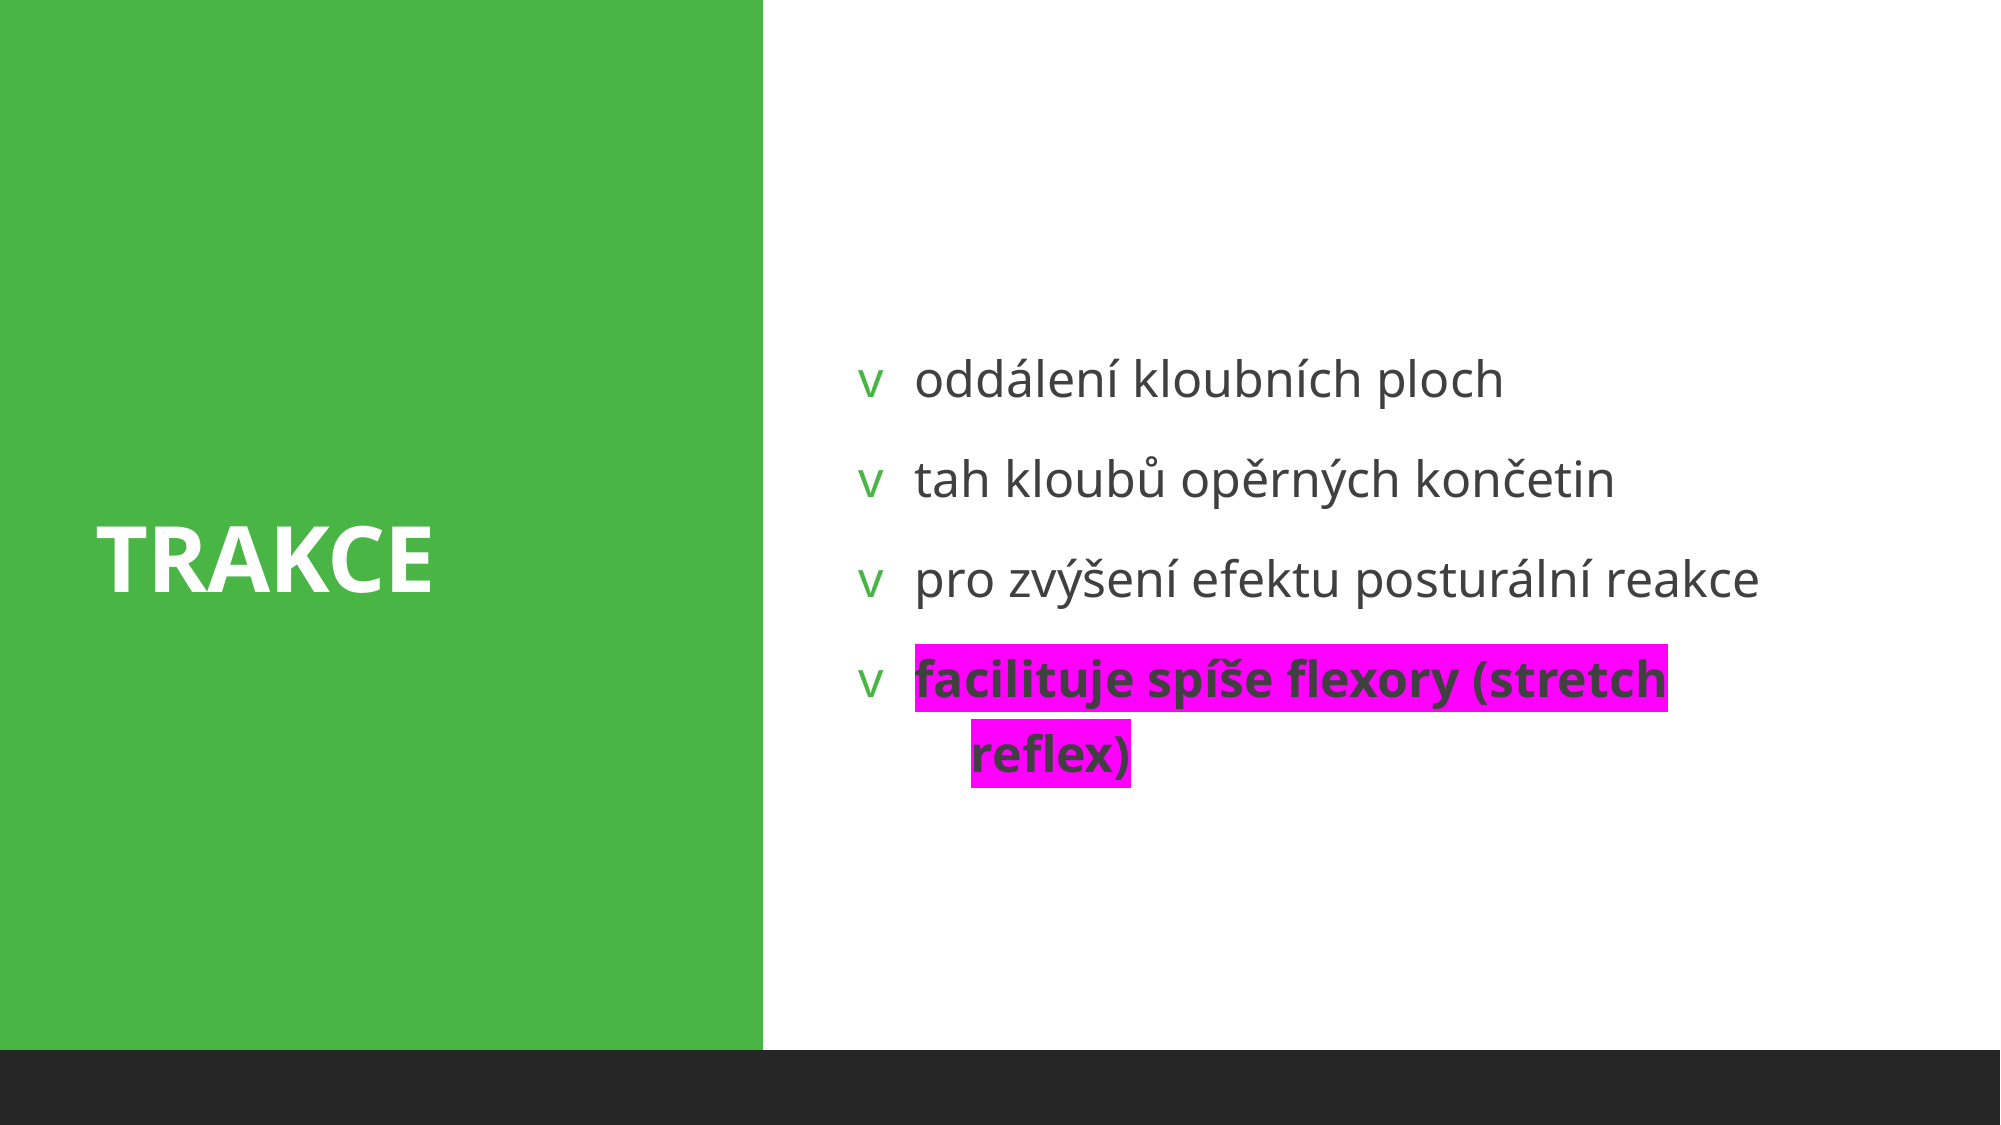

# TRAKCE
oddálení kloubních ploch
tah kloubů opěrných končetin
pro zvýšení efektu posturální reakce
facilituje spíše flexory (stretch reflex)